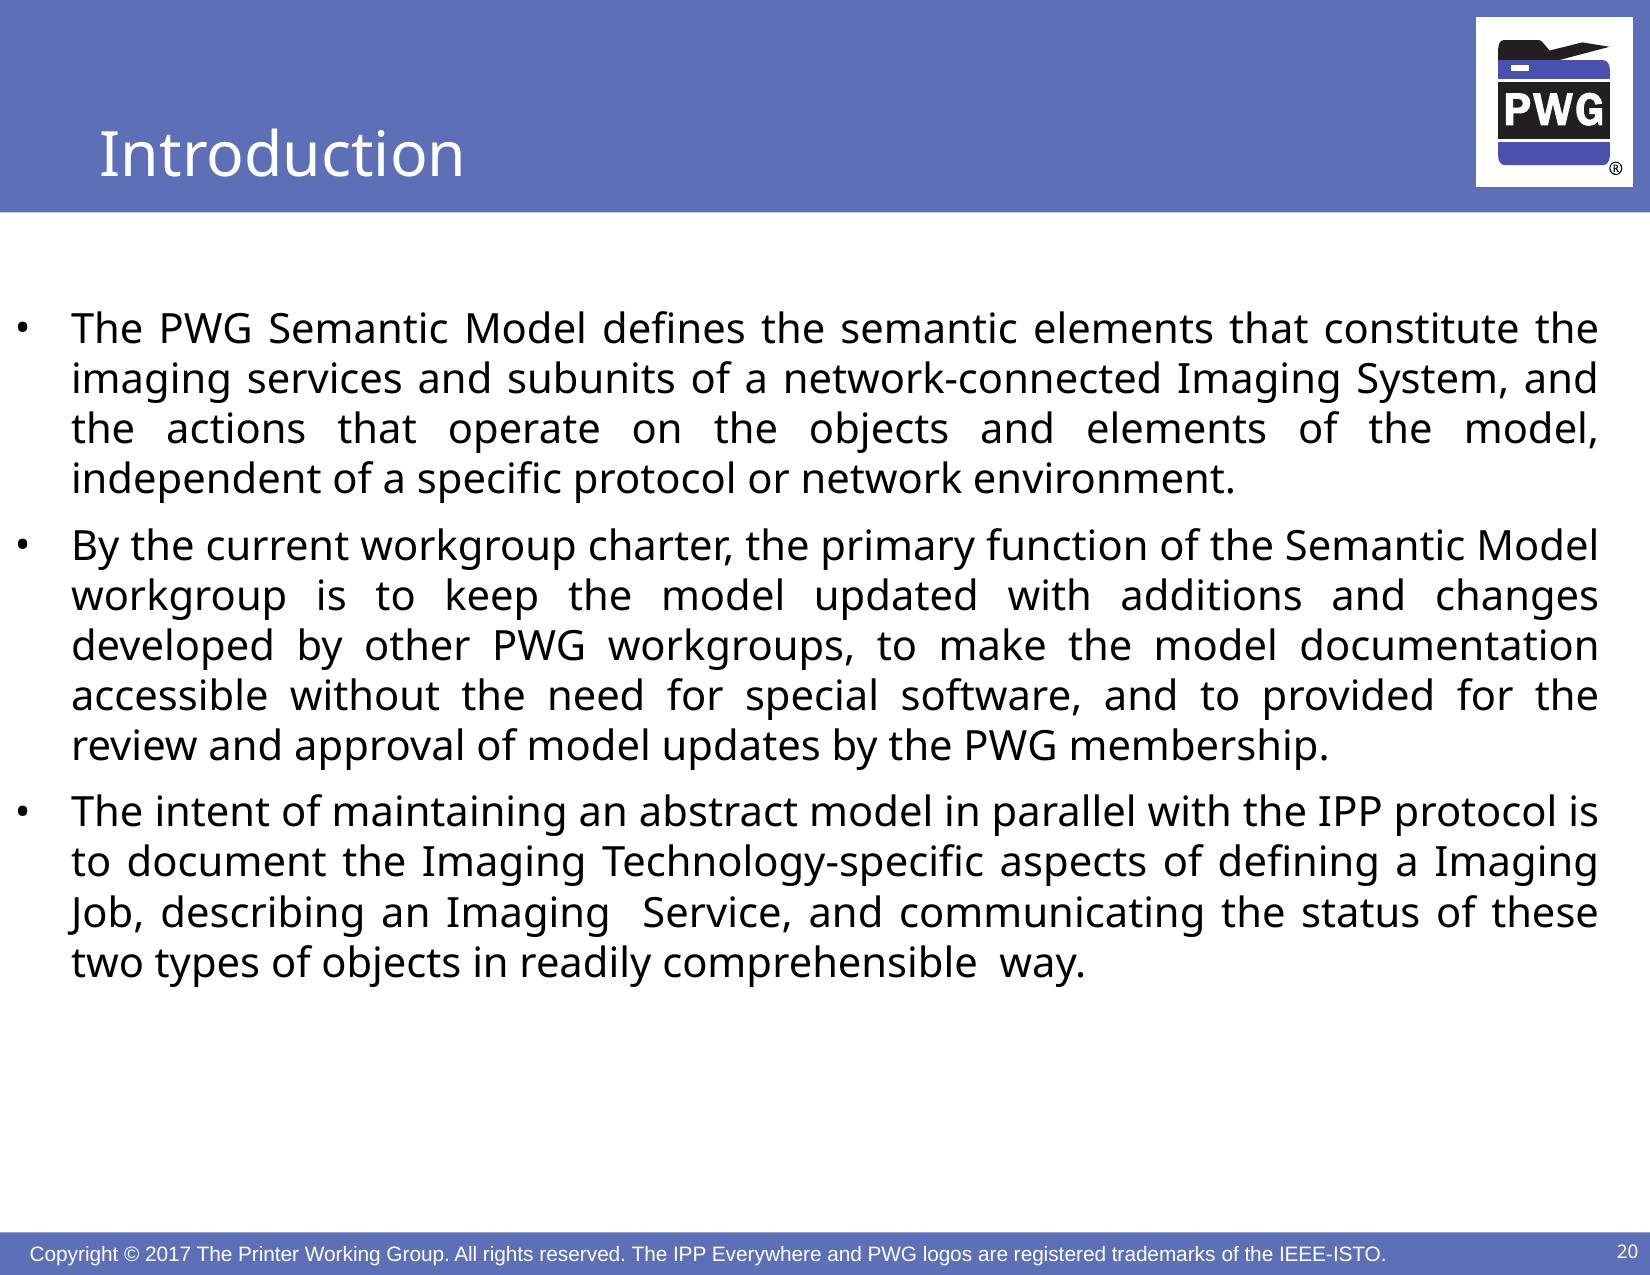

# Introduction
The PWG Semantic Model defines the semantic elements that constitute the imaging services and subunits of a network-connected Imaging System, and the actions that operate on the objects and elements of the model, independent of a specific protocol or network environment.
By the current workgroup charter, the primary function of the Semantic Model workgroup is to keep the model updated with additions and changes developed by other PWG workgroups, to make the model documentation accessible without the need for special software, and to provided for the review and approval of model updates by the PWG membership.
The intent of maintaining an abstract model in parallel with the IPP protocol is to document the Imaging Technology-specific aspects of defining a Imaging Job, describing an Imaging Service, and communicating the status of these two types of objects in readily comprehensible way.